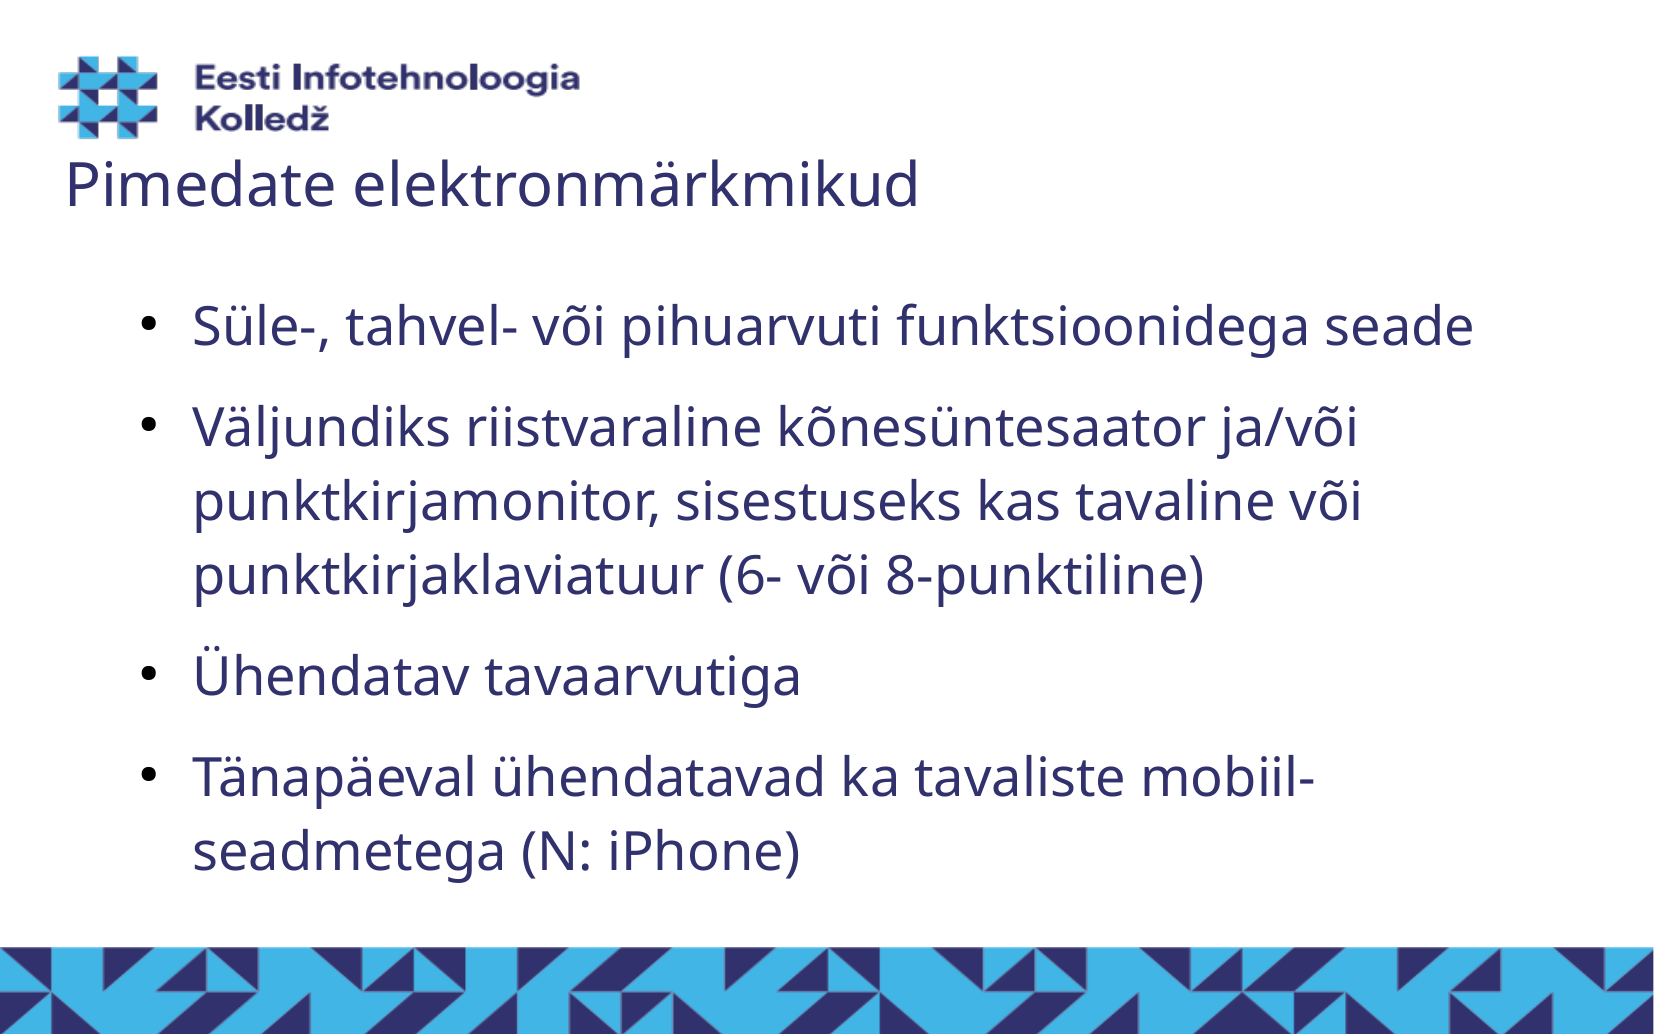

# Pimedate elektronmärkmikud
Süle-, tahvel- või pihuarvuti funktsioonidega seade
Väljundiks riistvaraline kõnesüntesaator ja/või punktkirjamonitor, sisestuseks kas tavaline või punktkirjaklaviatuur (6- või 8-punktiline)
Ühendatav tavaarvutiga
Tänapäeval ühendatavad ka tavaliste mobiil-seadmetega (N: iPhone)